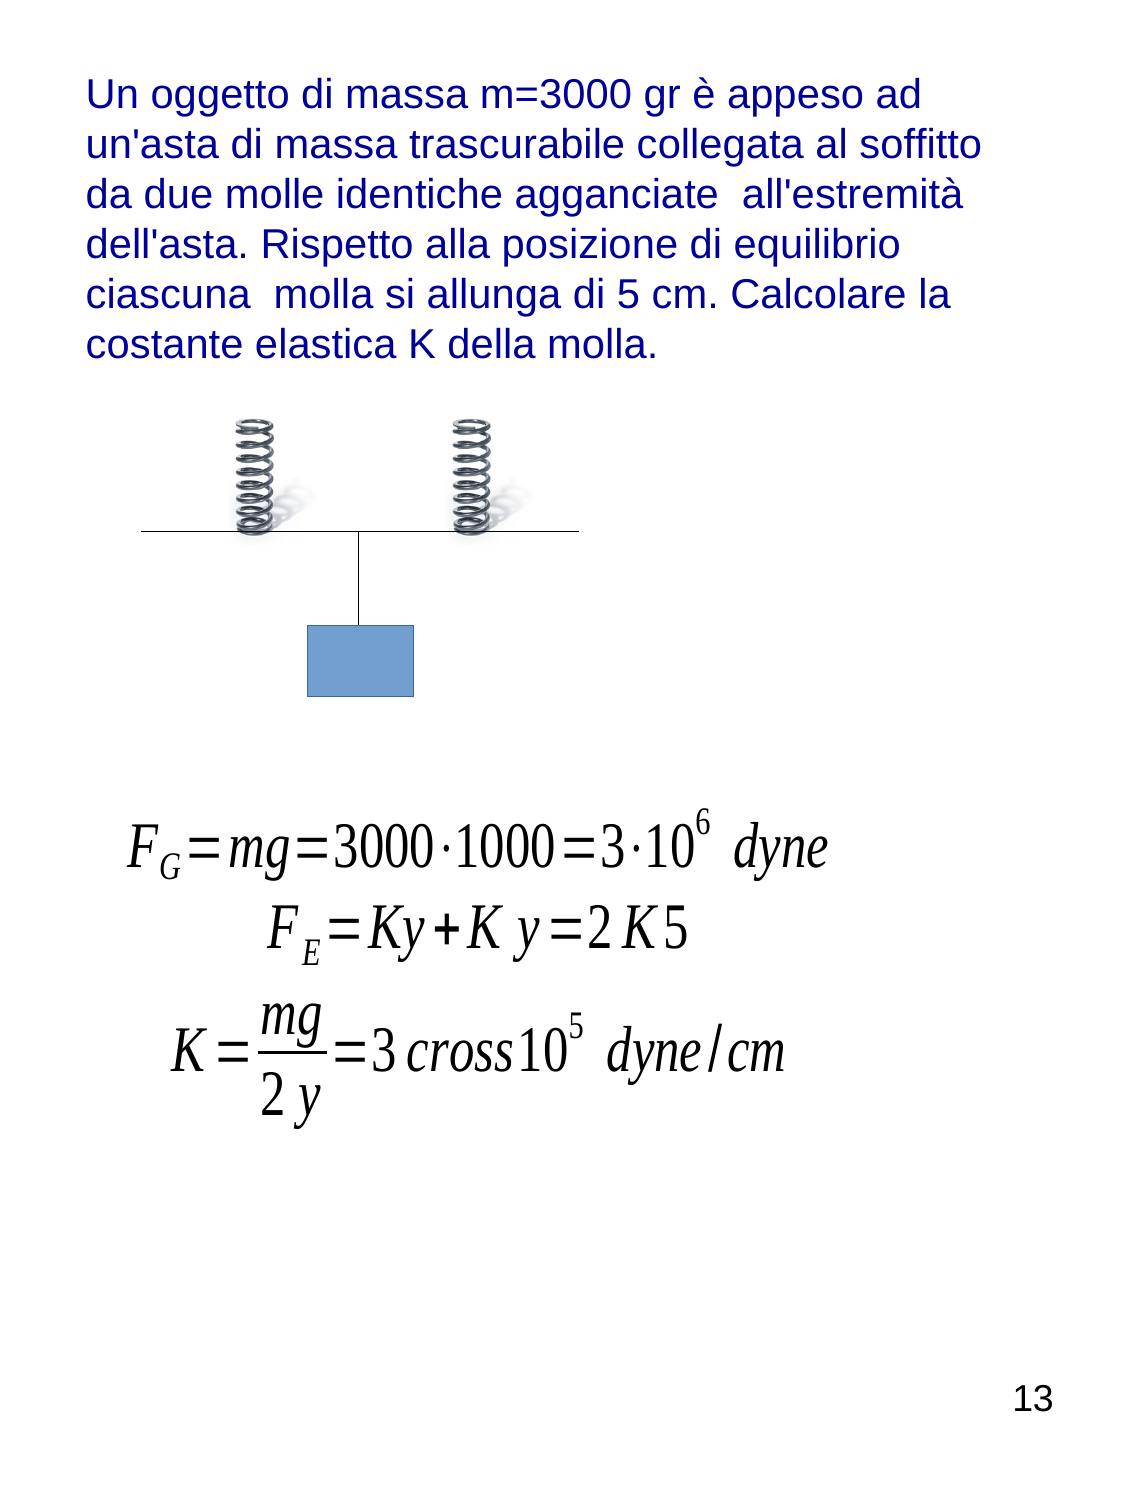

Un oggetto di massa m=3000 gr è appeso ad un'asta di massa trascurabile collegata al soffitto da due molle identiche agganciate all'estremità dell'asta. Rispetto alla posizione di equilibrio ciascuna molla si allunga di 5 cm. Calcolare la costante elastica K della molla.
P2 Forze e Lavoro
13